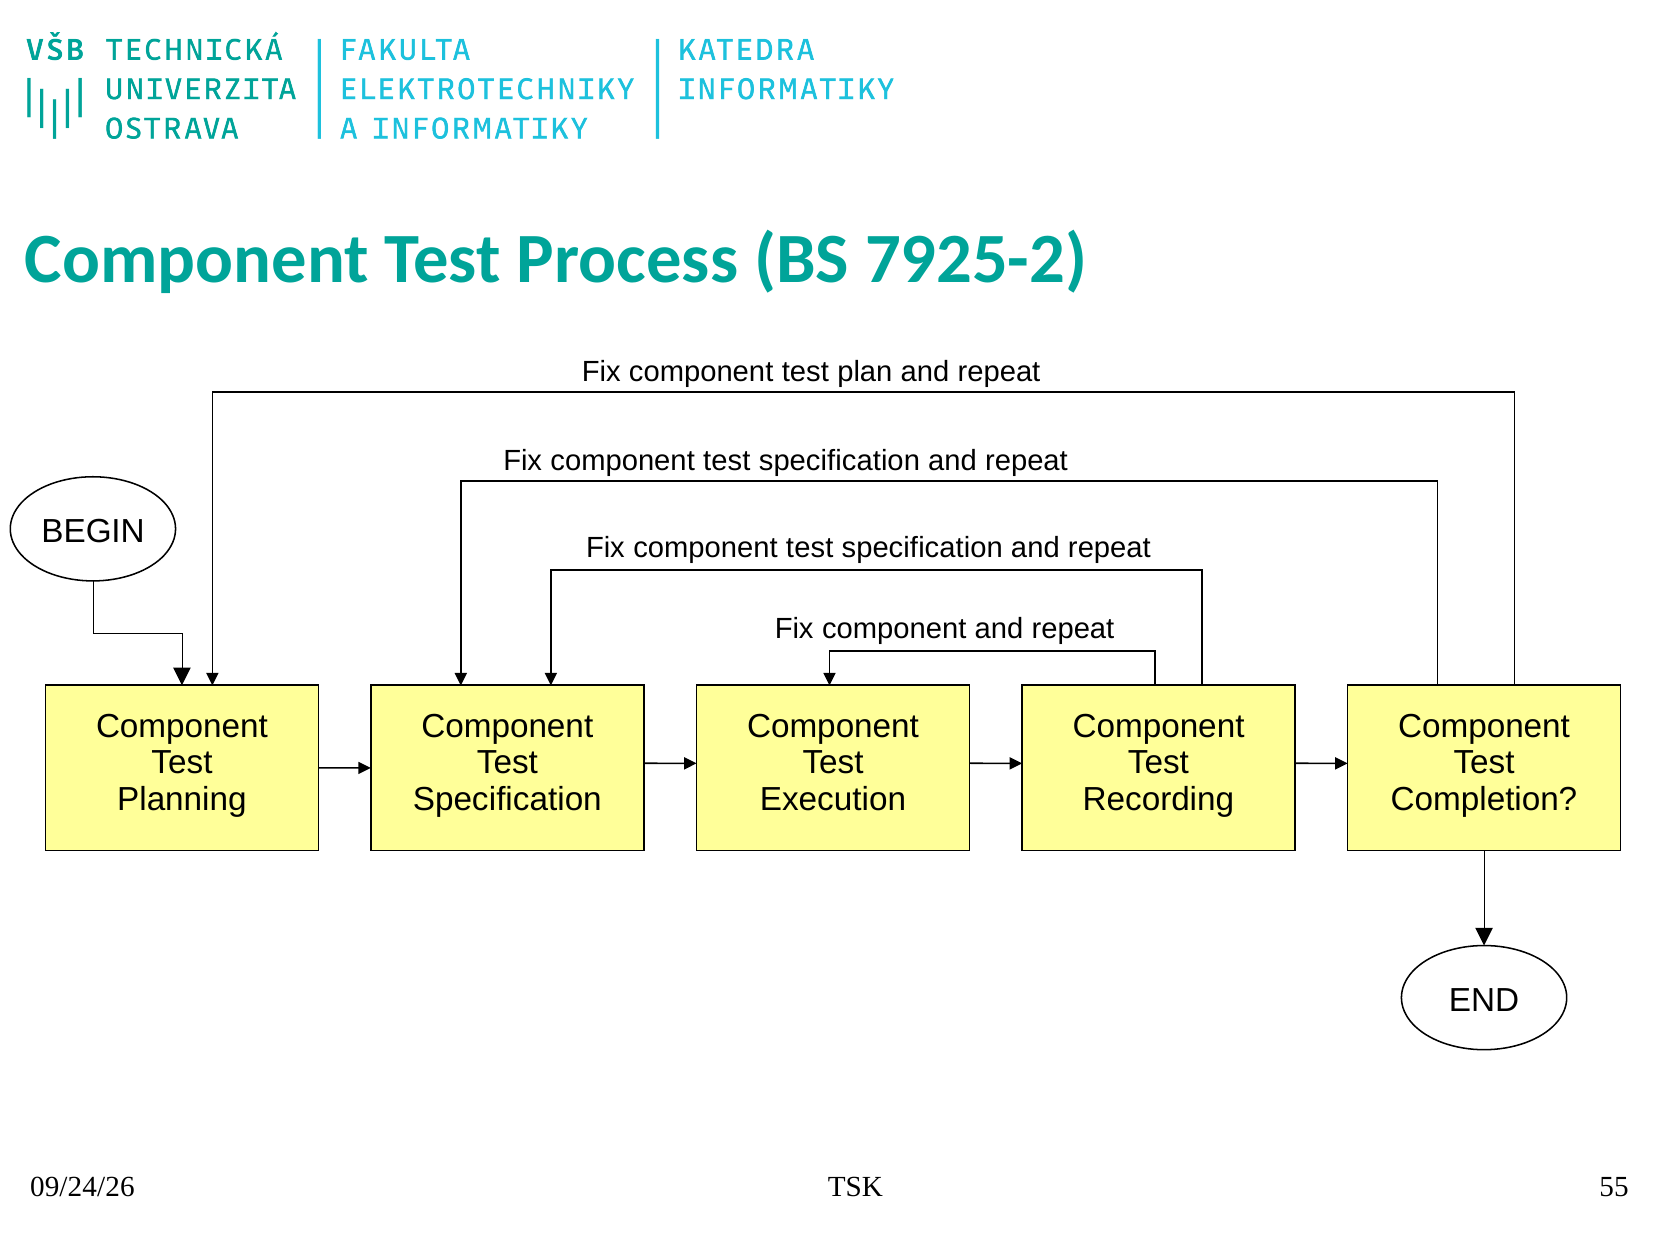

# Component Test Process (BS 7925-2)
Fix component test plan and repeat
Fix component test specification and repeat
BEGIN
Fix component test specification and repeat
Fix component and repeat
Component
Test
Planning
Component
Test
Specification
Component
Test
Execution
Component
Test
Recording
Component
Test
Completion?
END
TSK
55